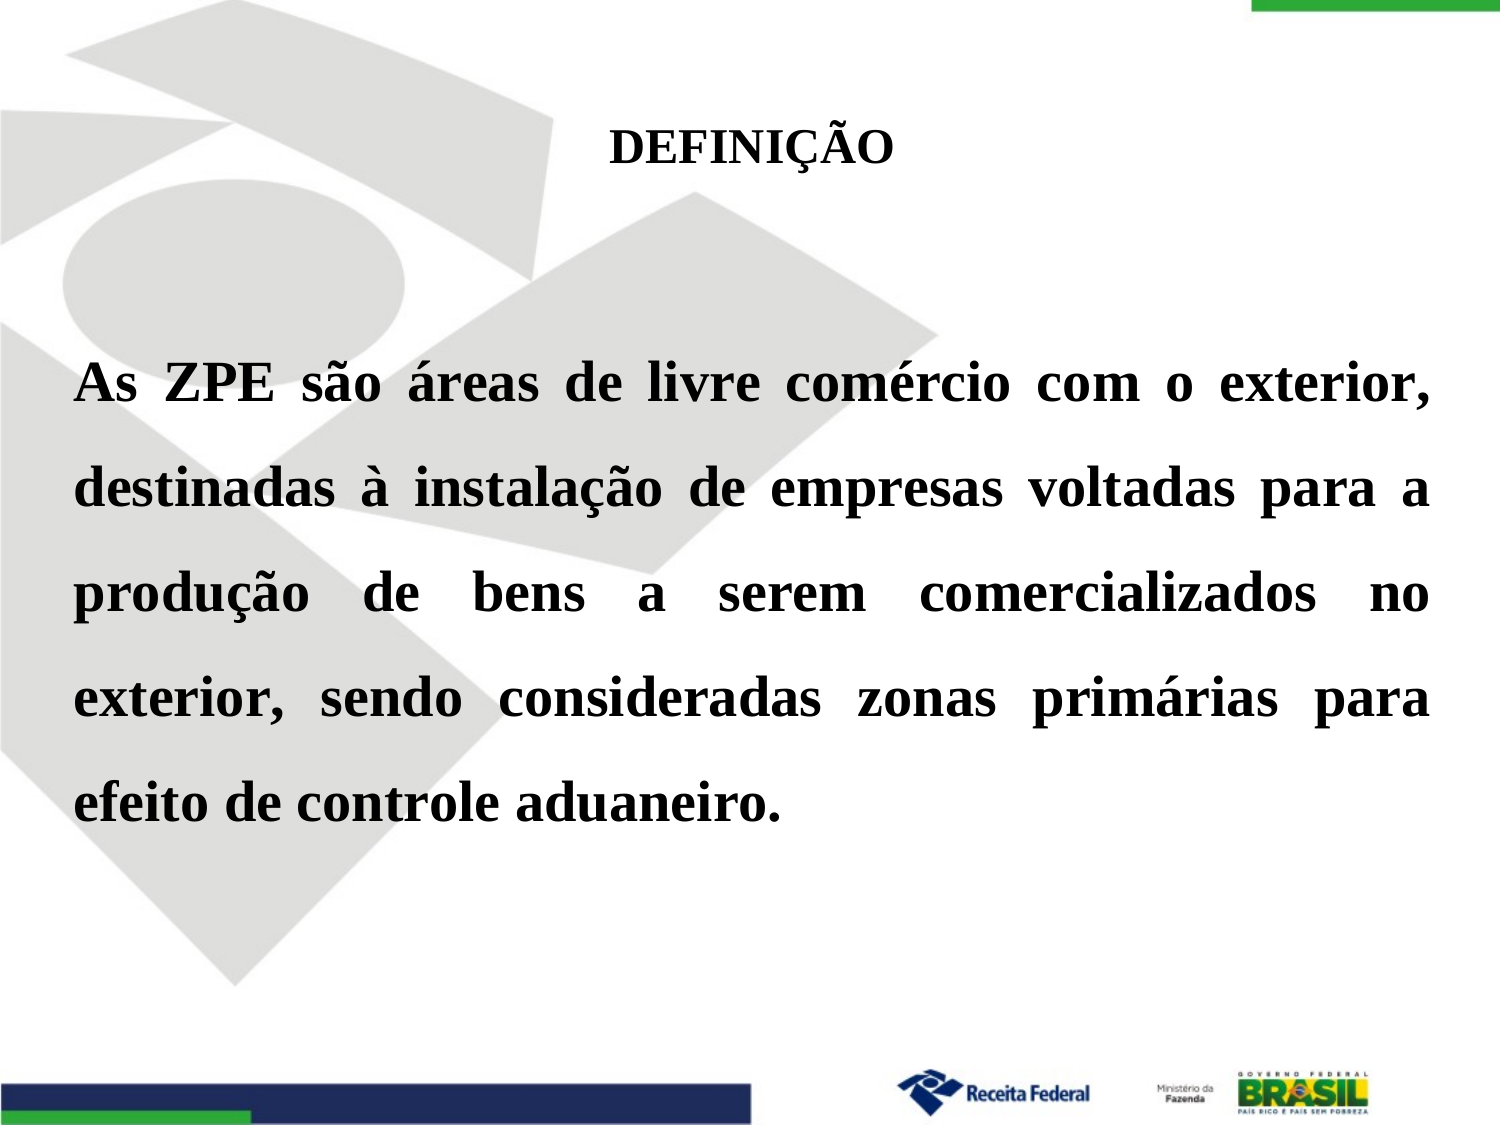

DEFINIÇÃO
As ZPE são áreas de livre comércio com o exterior, destinadas à instalação de empresas voltadas para a produção de bens a serem comercializados no exterior, sendo consideradas zonas primárias para efeito de controle aduaneiro.